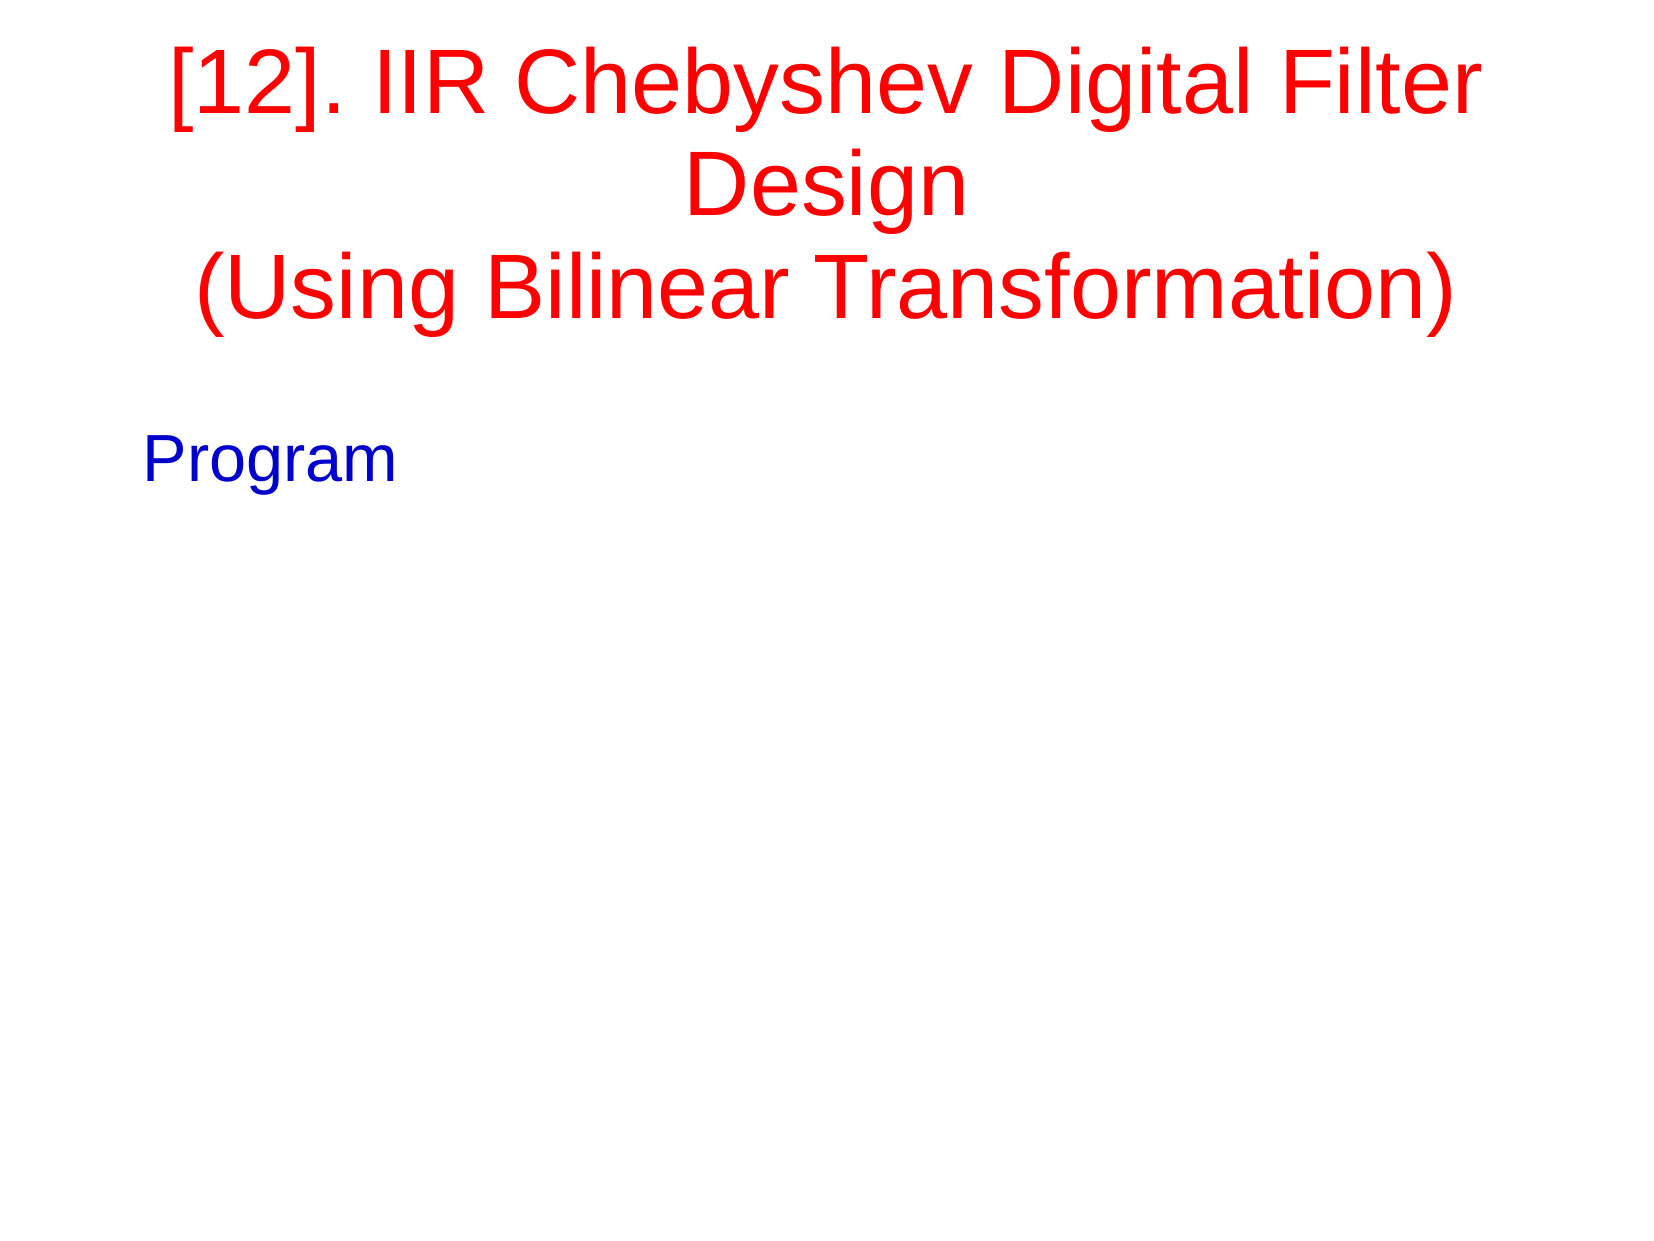

# [12]. IIR Chebyshev Digital Filter Design (Using Bilinear Transformation)
Program